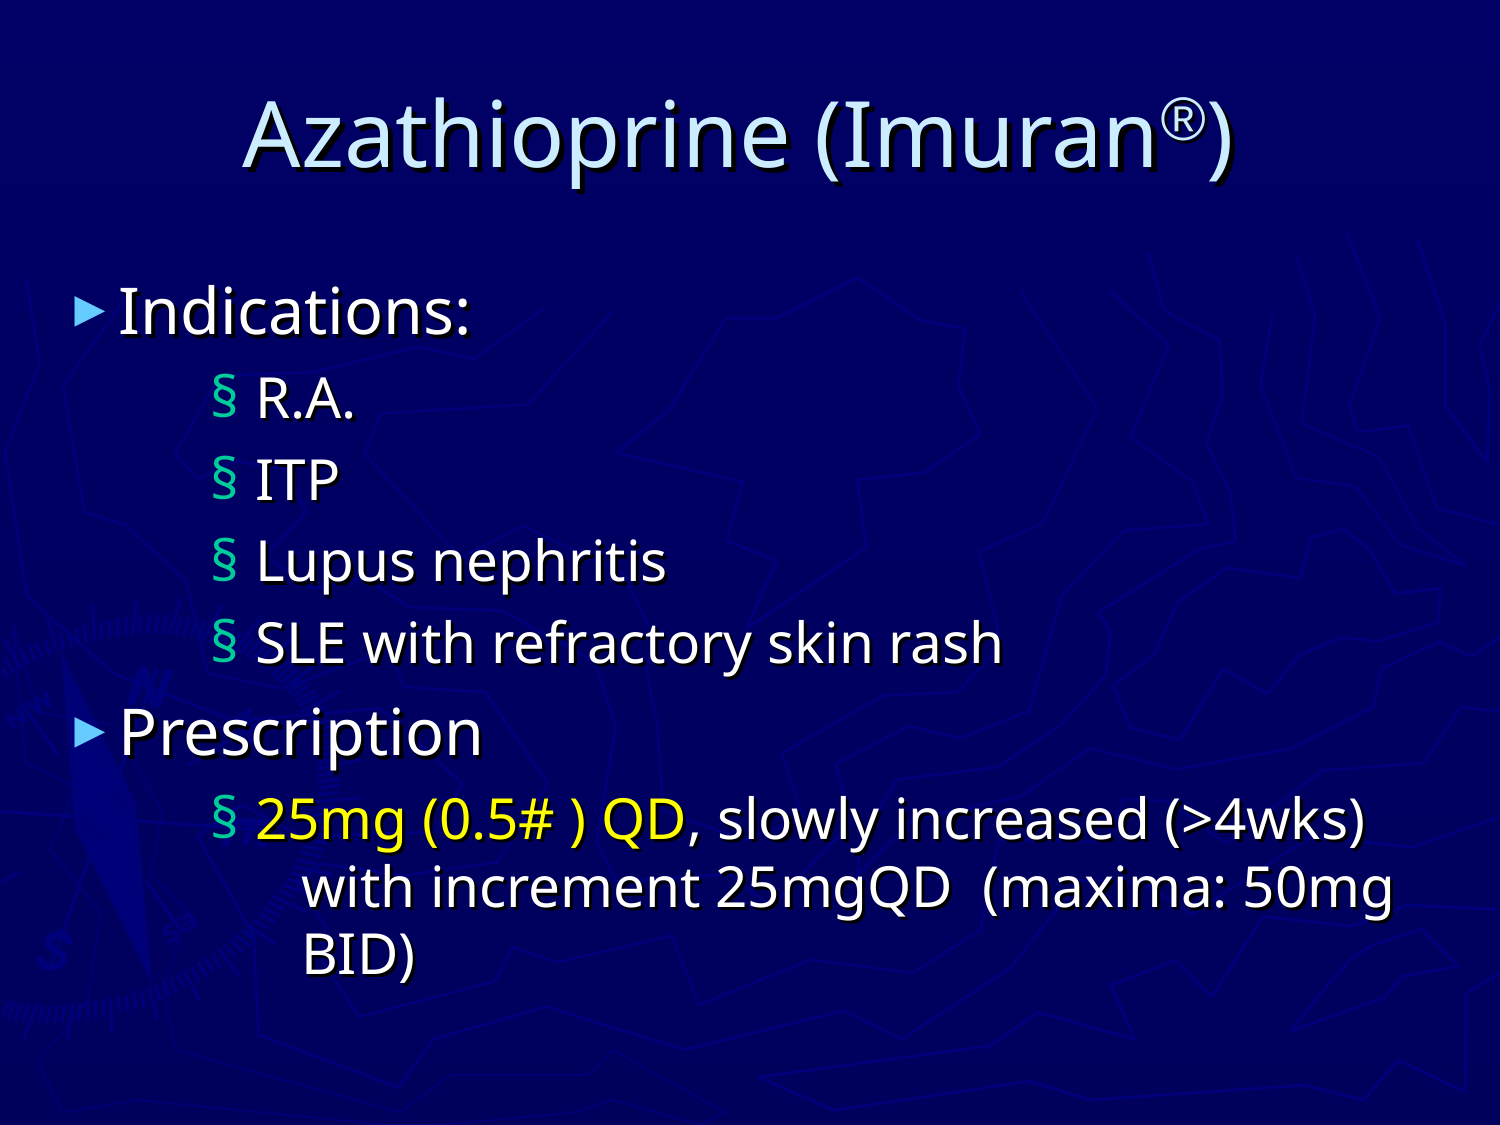

# Azathioprine (Imuran®)
Indications:
R.A.
ITP
Lupus nephritis
SLE with refractory skin rash
Prescription
25mg (0.5# ) QD, slowly increased (>4wks) with increment 25mgQD (maxima: 50mg BID)